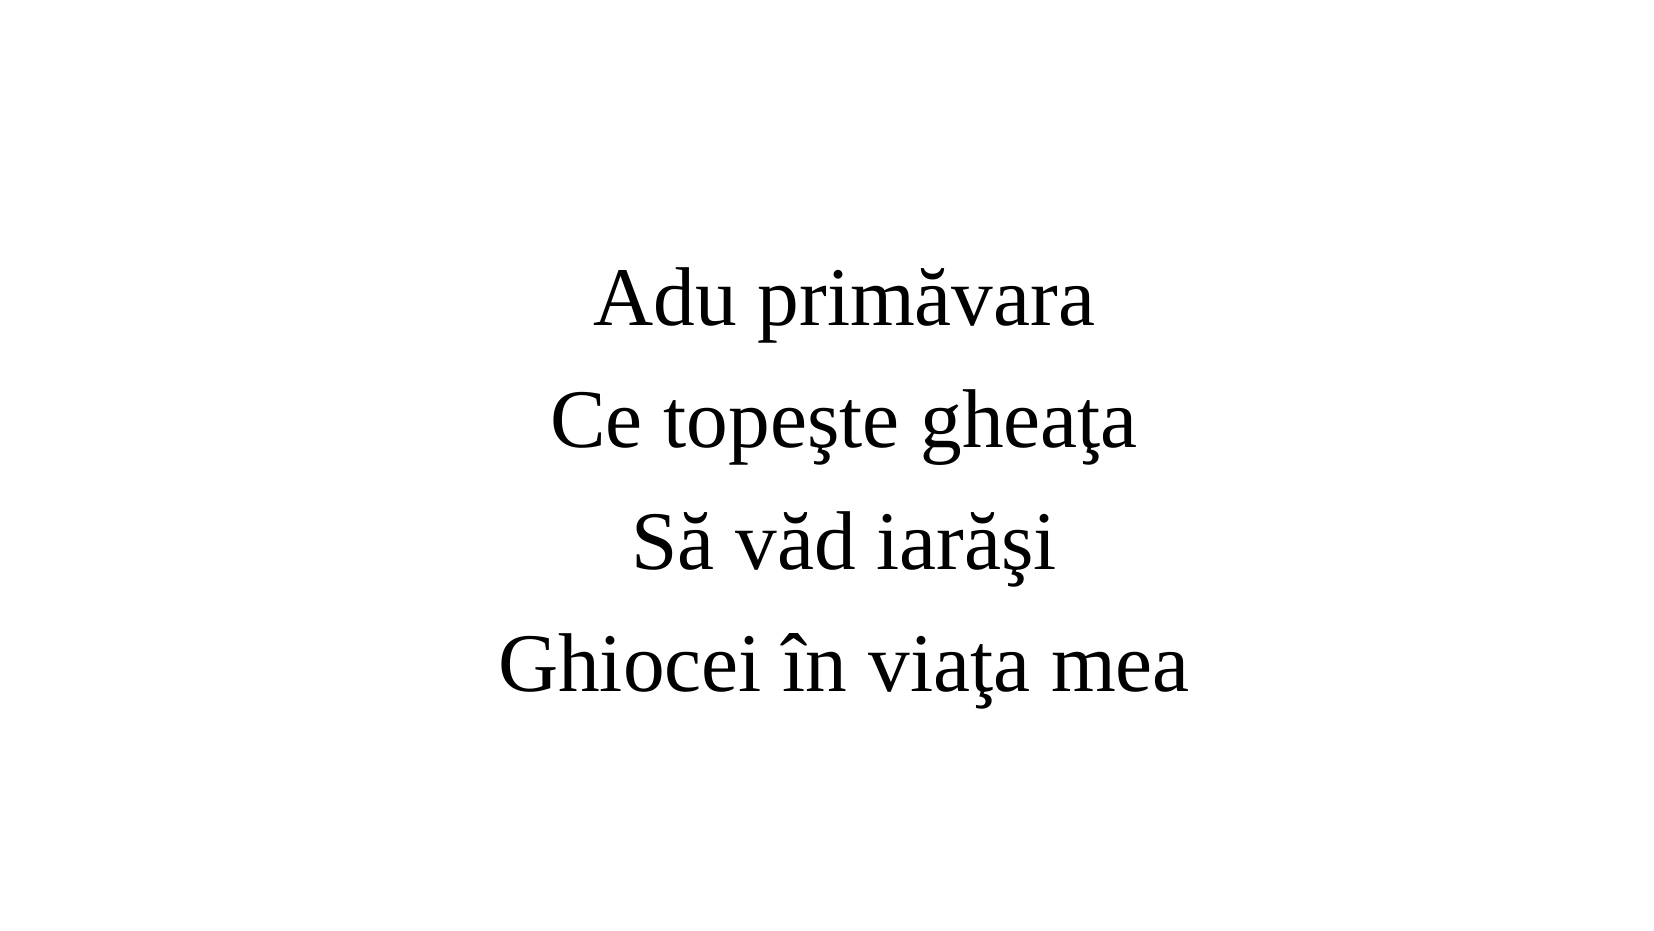

# Adu primăvara
Ce topeşte gheaţa
Să văd iarăşi
Ghiocei în viaţa mea